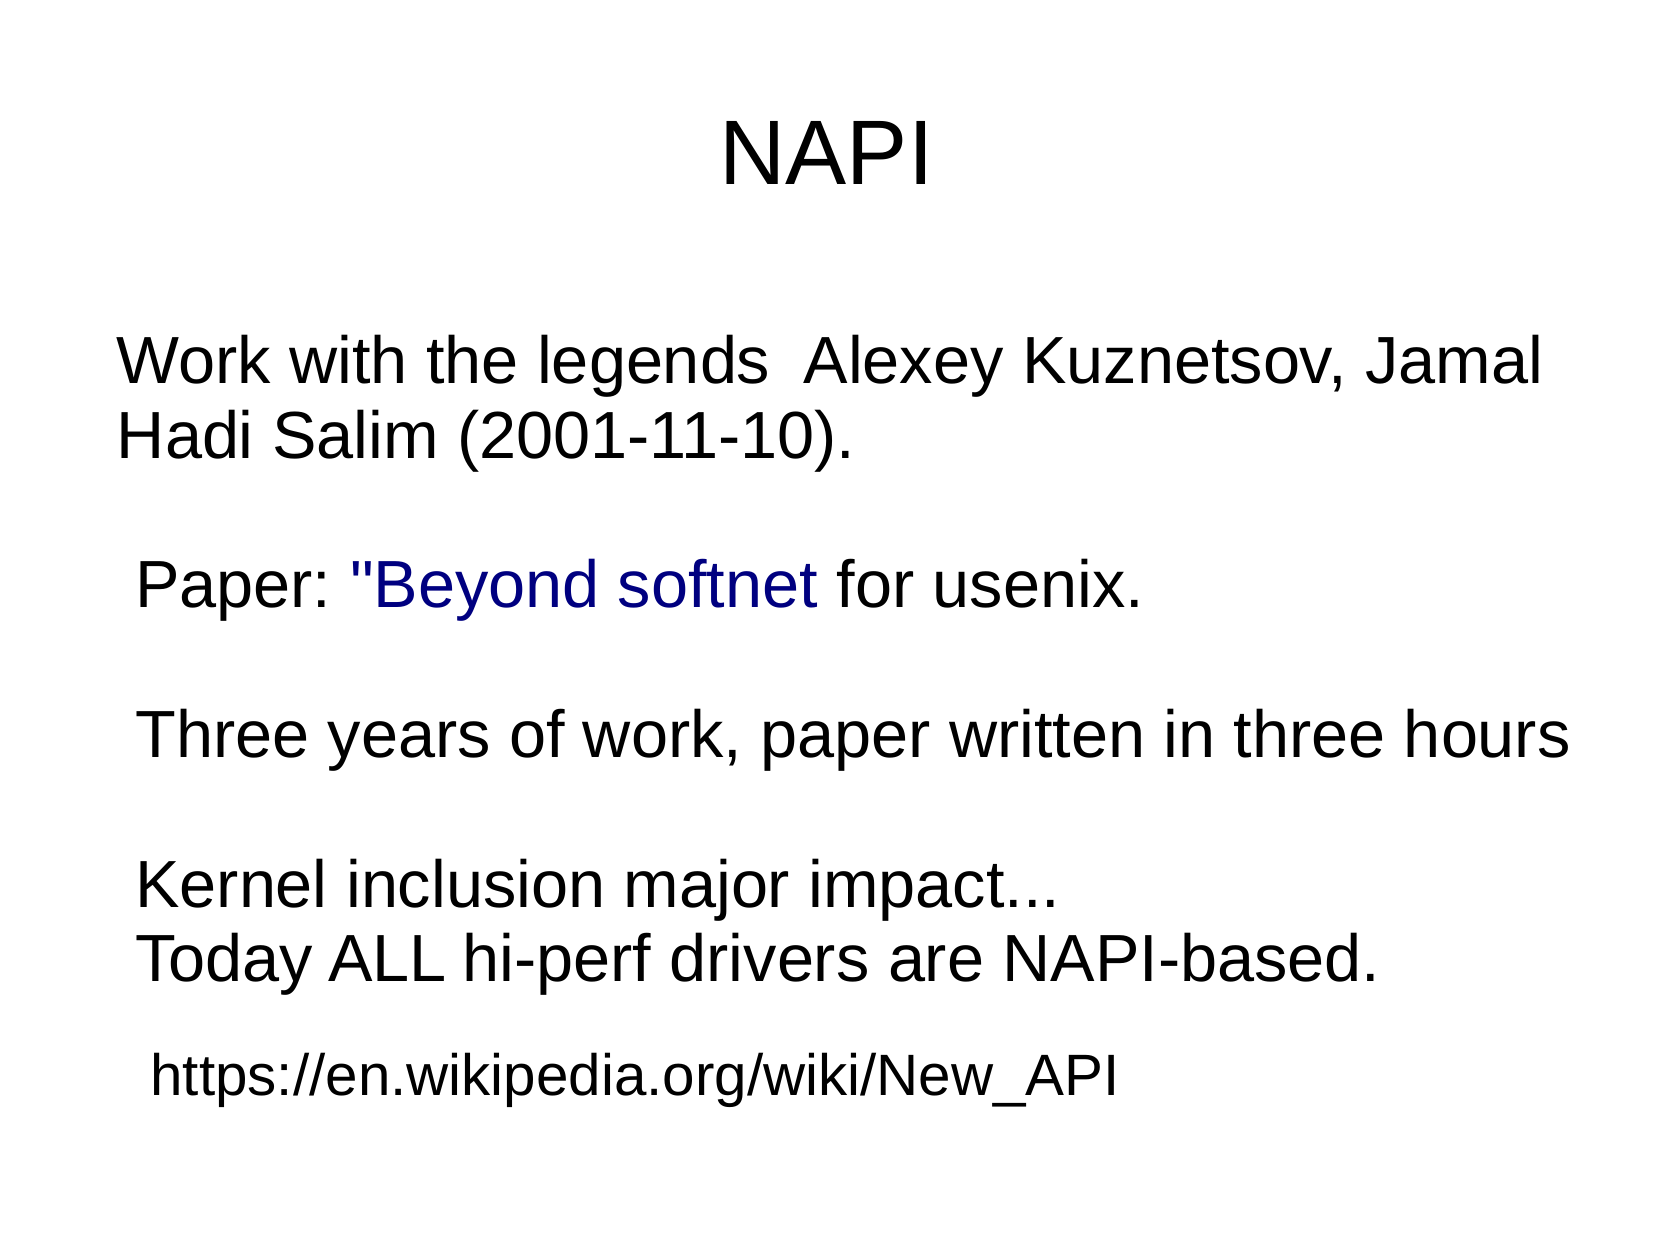

# NAPI
Work with the legends Alexey Kuznetsov, Jamal Hadi Salim (2001-11-10).
 Paper: "Beyond softnet for usenix.
 Three years of work, paper written in three hours
 Kernel inclusion major impact...
 Today ALL hi-perf drivers are NAPI-based.
https://en.wikipedia.org/wiki/New_API